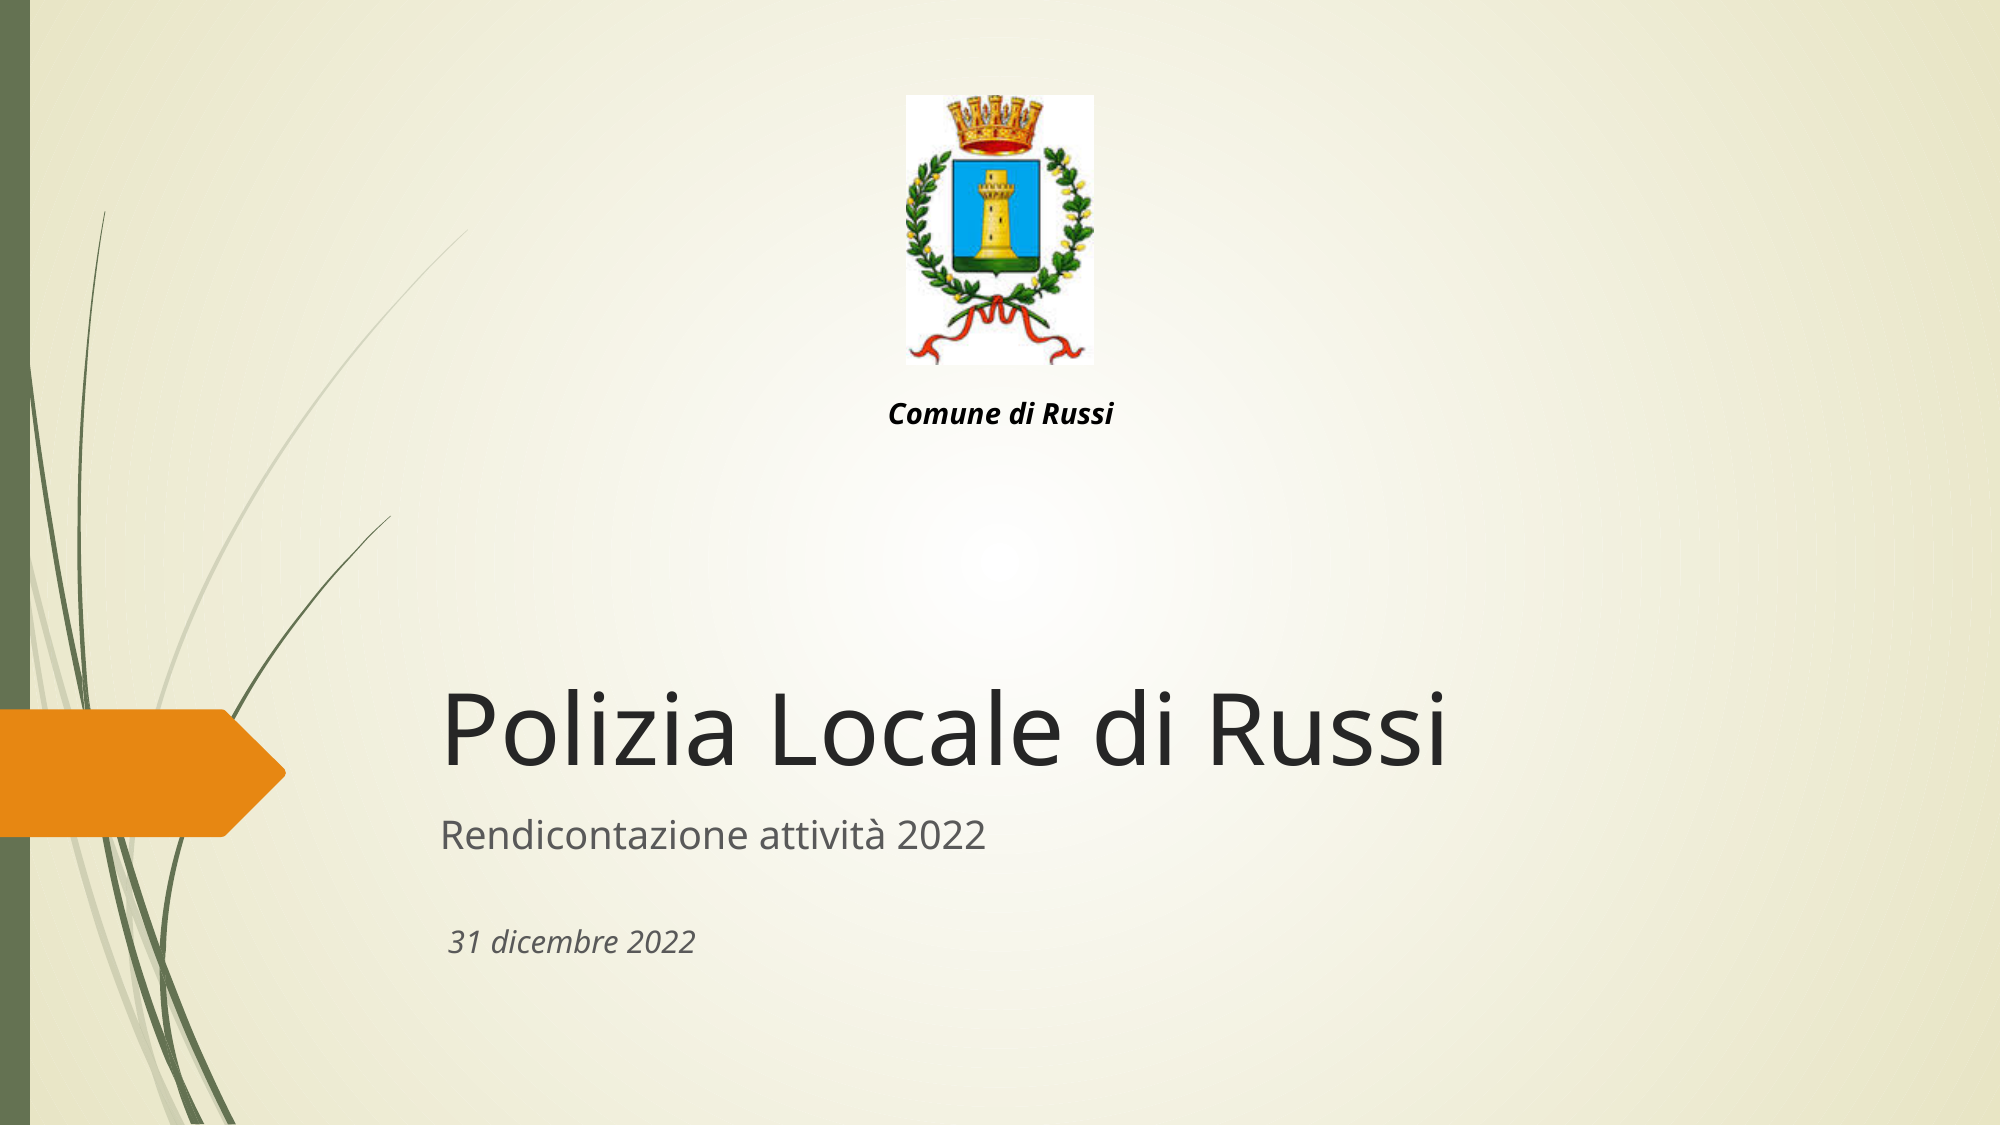

Comune di Russi
# Polizia Locale di Russi
Rendicontazione attività 2022
 31 dicembre 2022